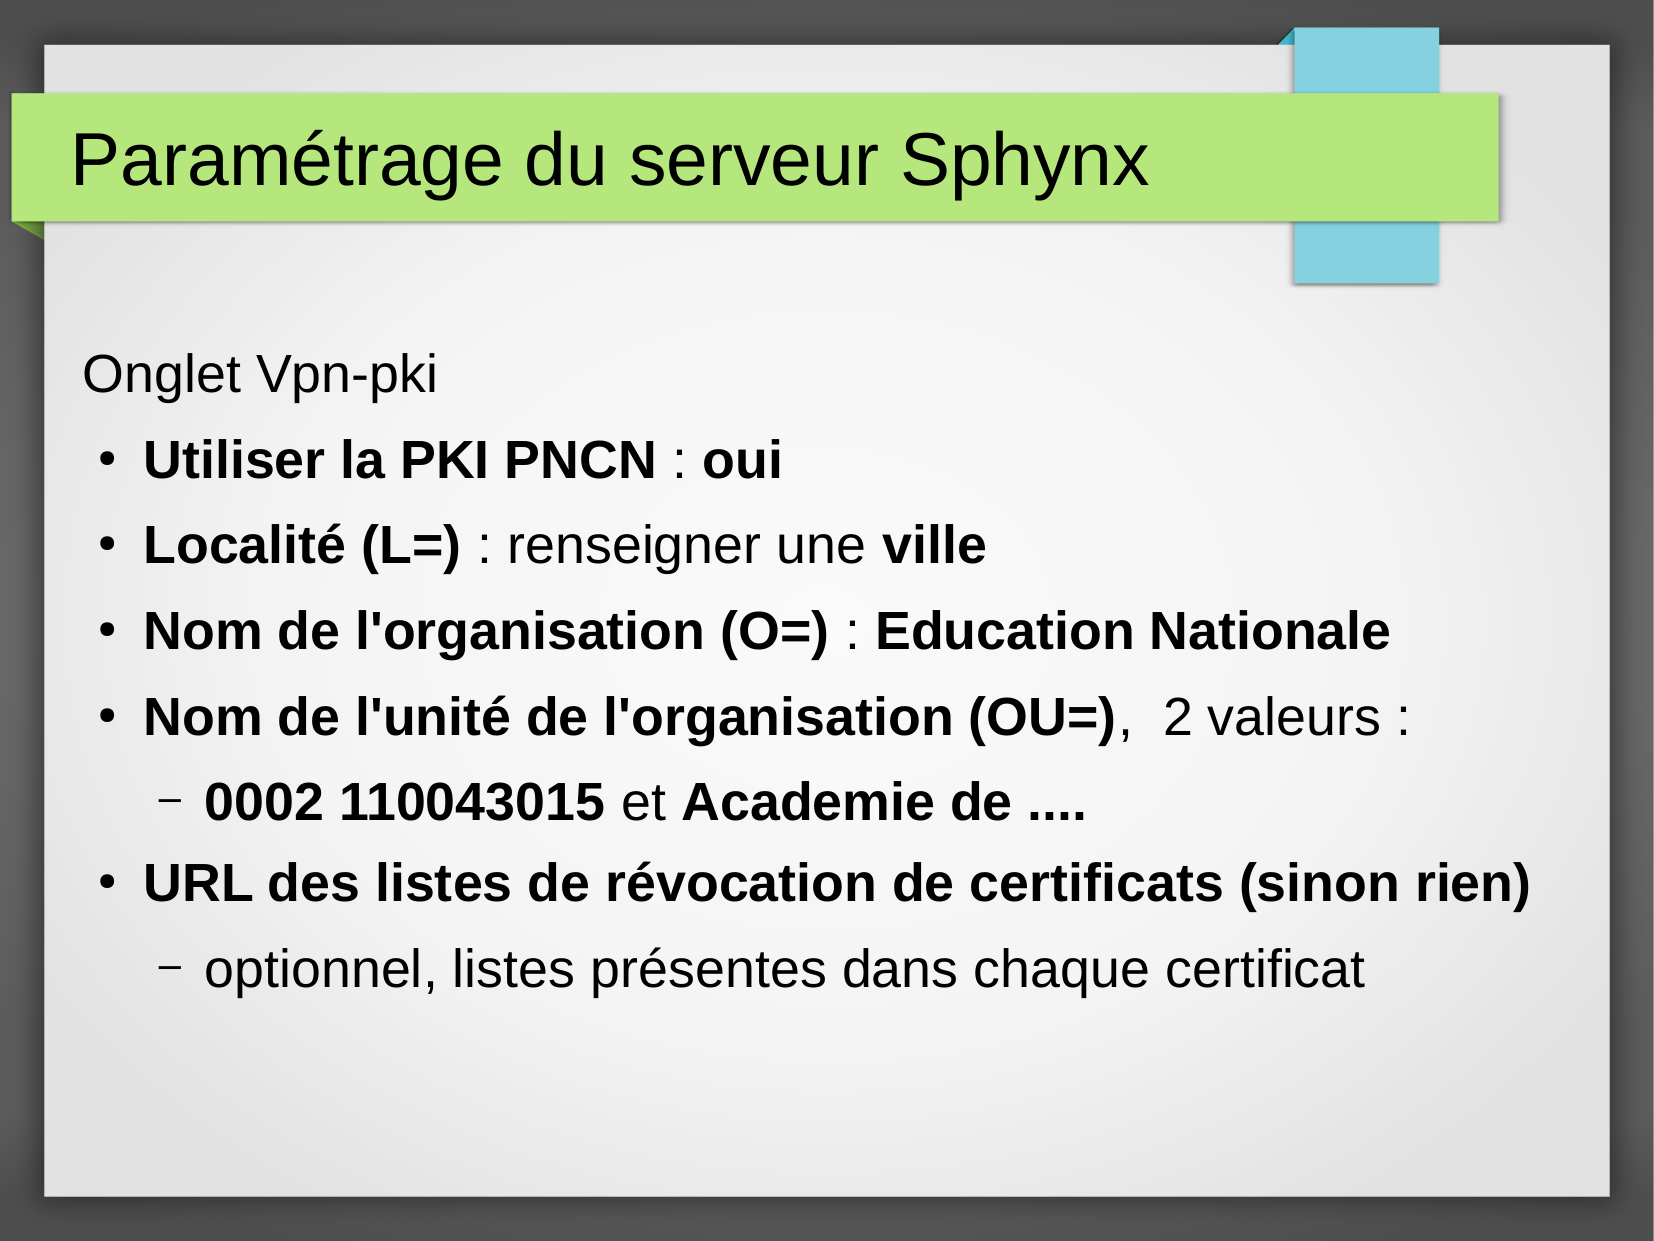

# Paramétrage du serveur Sphynx
Onglet Vpn-pki
Utiliser la PKI PNCN : oui
Localité (L=) : renseigner une ville
Nom de l'organisation (O=) : Education Nationale
Nom de l'unité de l'organisation (OU=), 2 valeurs :
0002 110043015 et Academie de ....
URL des listes de révocation de certificats (sinon rien)
optionnel, listes présentes dans chaque certificat